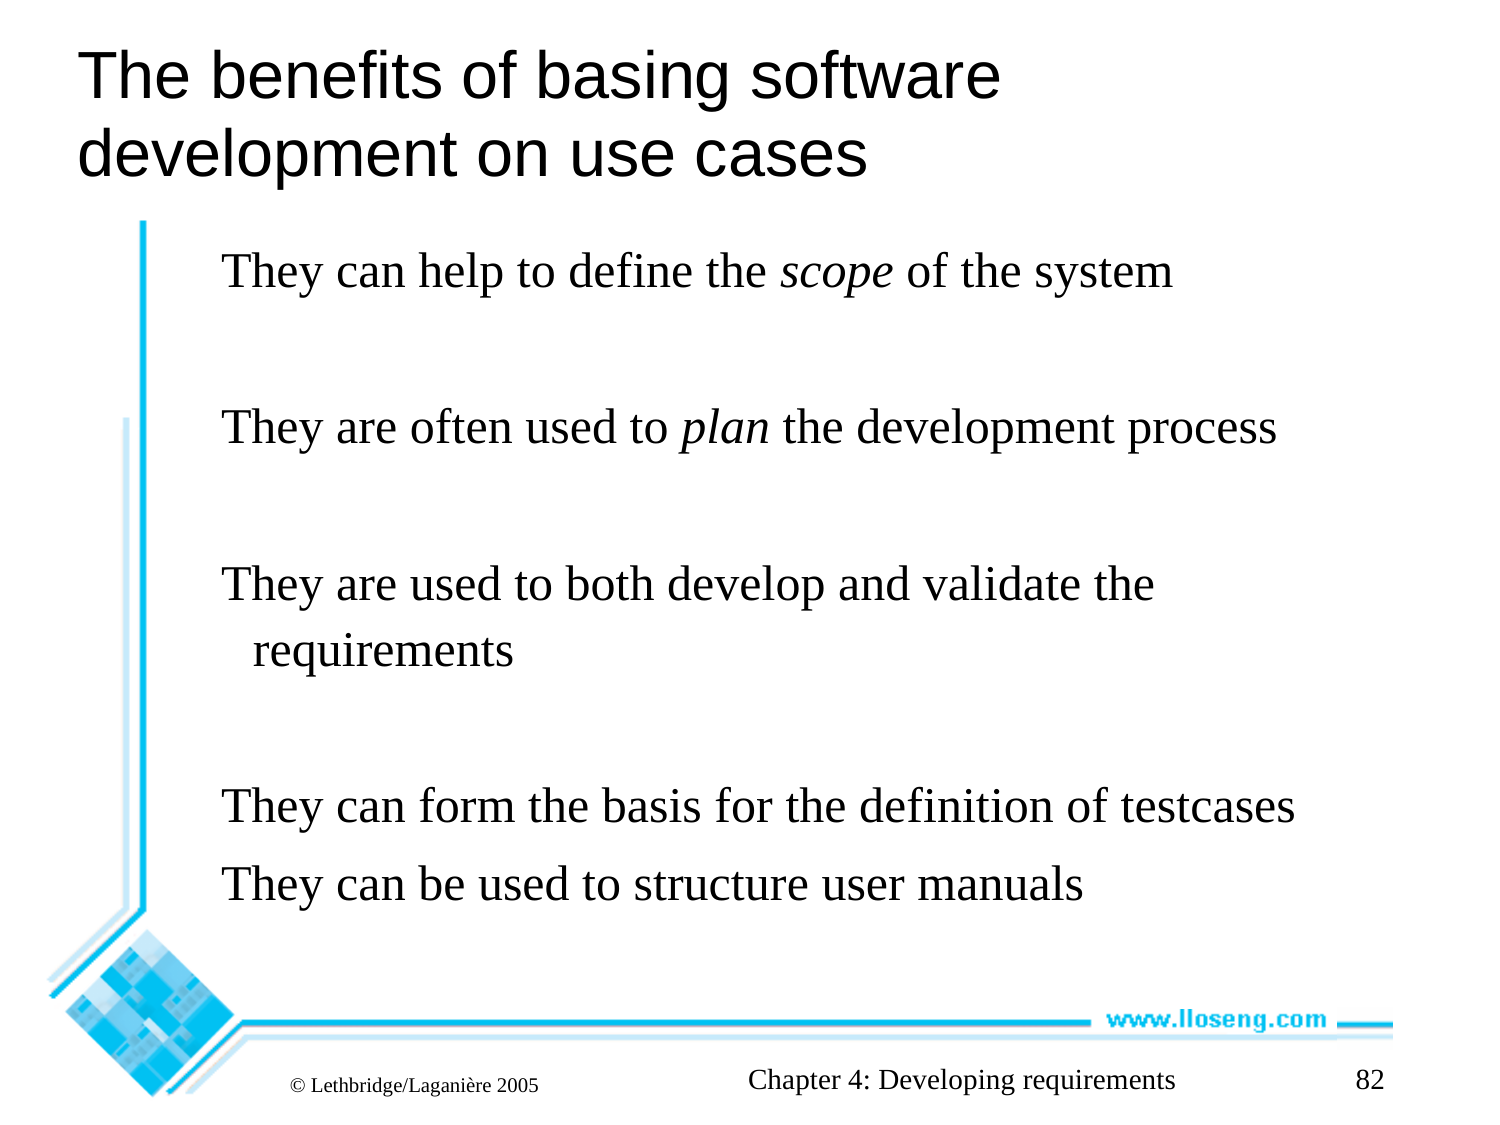

# The benefits of basing software development on use cases
They can help to define the scope of the system
They are often used to plan the development process
They are used to both develop and validate the requirements
They can form the basis for the definition of testcases
They can be used to structure user manuals
Chapter 4: Developing requirements
© Lethbridge/Laganière 2005